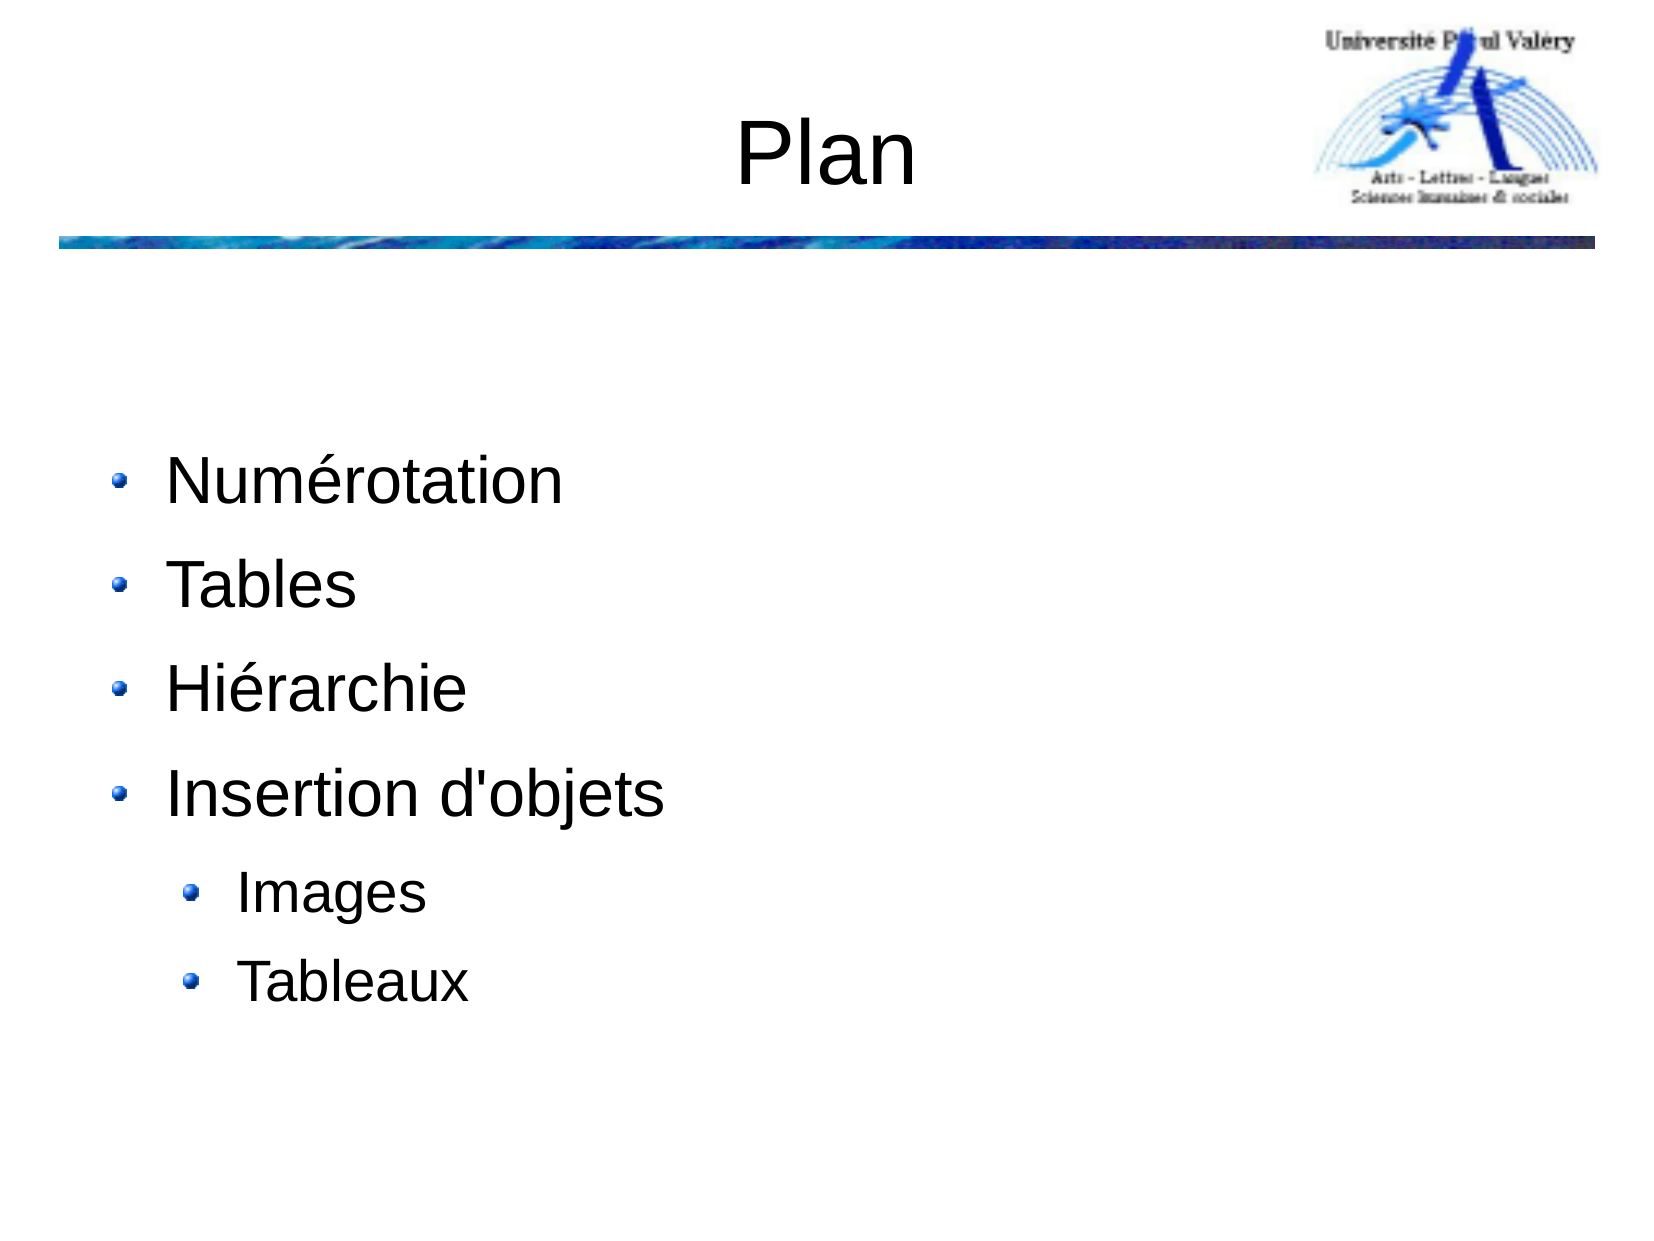

# Plan
Numérotation
Tables
Hiérarchie
Insertion d'objets
Images
Tableaux